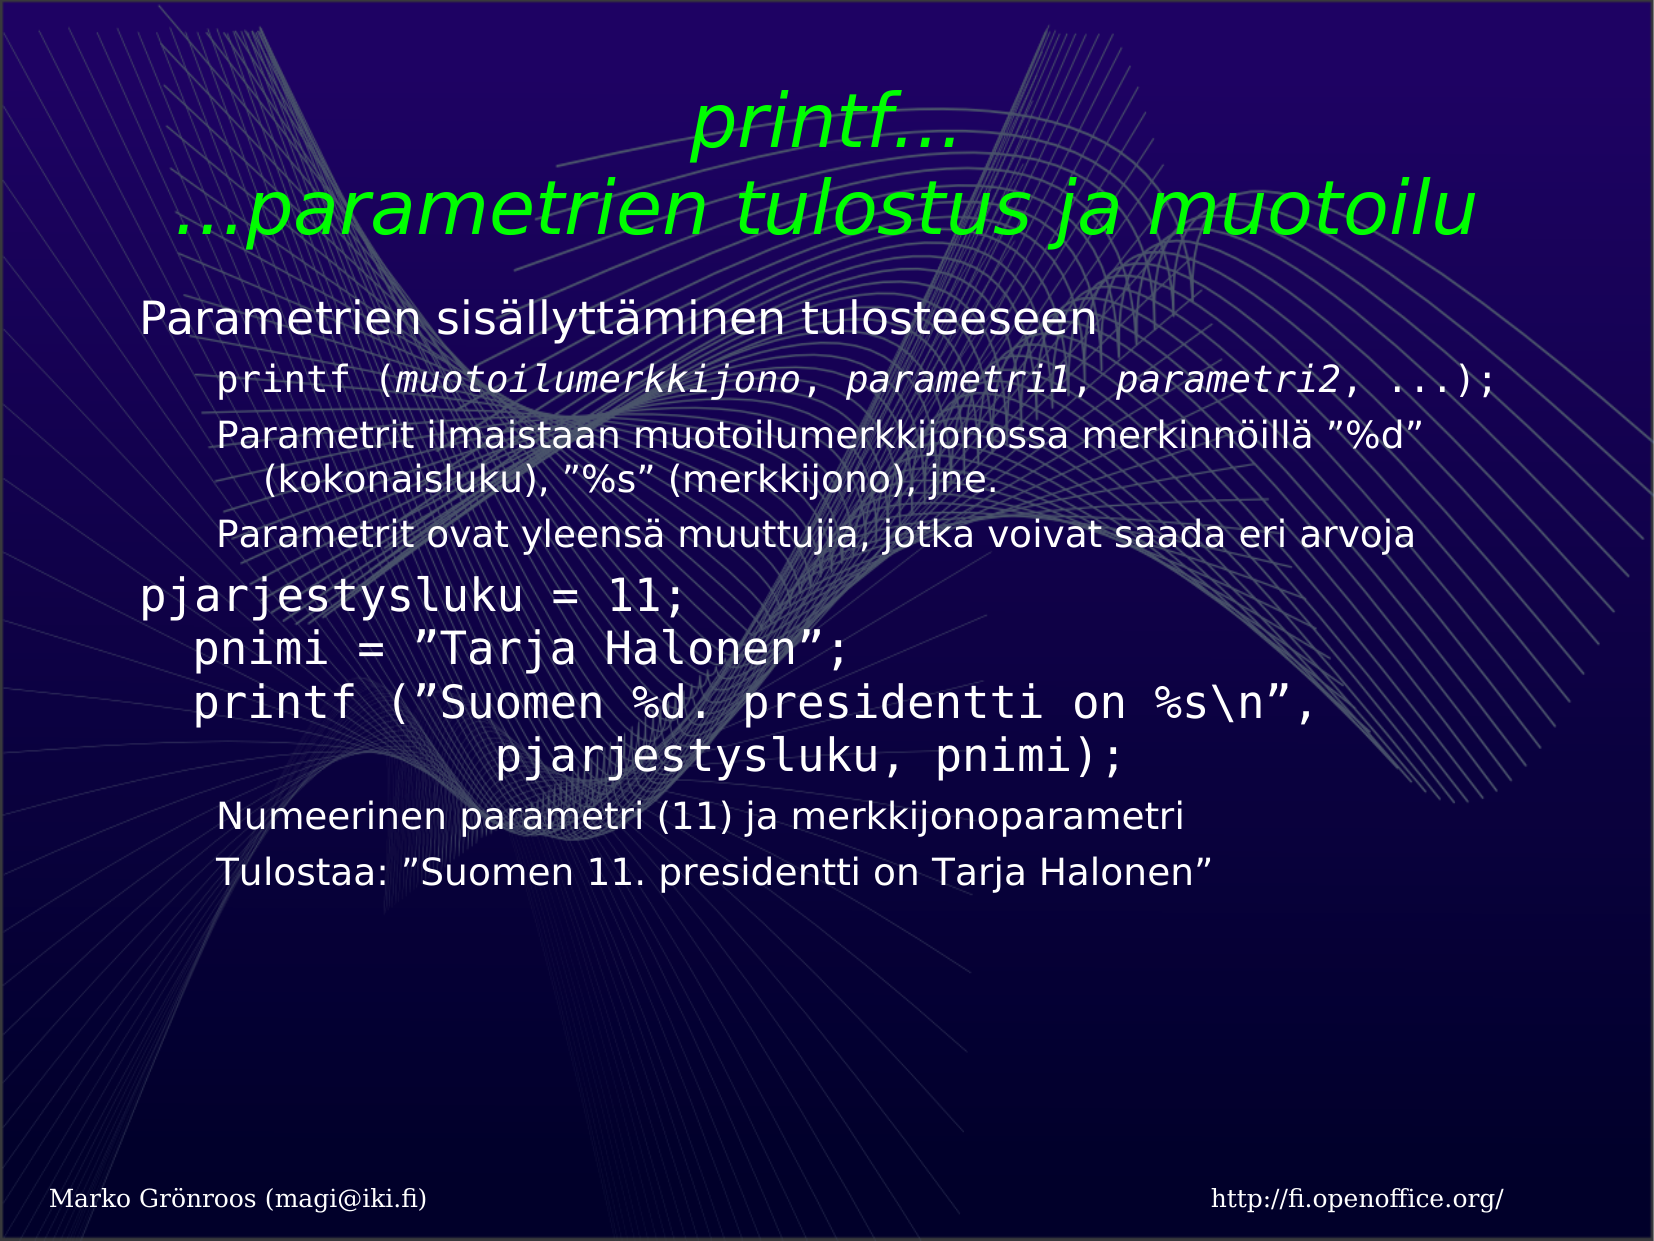

# printf... ...parametrien tulostus ja muotoilu
Parametrien sisällyttäminen tulosteeseen
printf (muotoilumerkkijono, parametri1, parametri2, ...);
Parametrit ilmaistaan muotoilumerkkijonossa merkinnöillä ”%d” (kokonaisluku), ”%s” (merkkijono), jne.
Parametrit ovat yleensä muuttujia, jotka voivat saada eri arvoja
pjarjestysluku = 11;
pnimi = ”Tarja Halonen”;
printf (”Suomen %d. presidentti on %s\n”,
 pjarjestysluku, pnimi);
Numeerinen parametri (11) ja merkkijonoparametri
Tulostaa: ”Suomen 11. presidentti on Tarja Halonen”